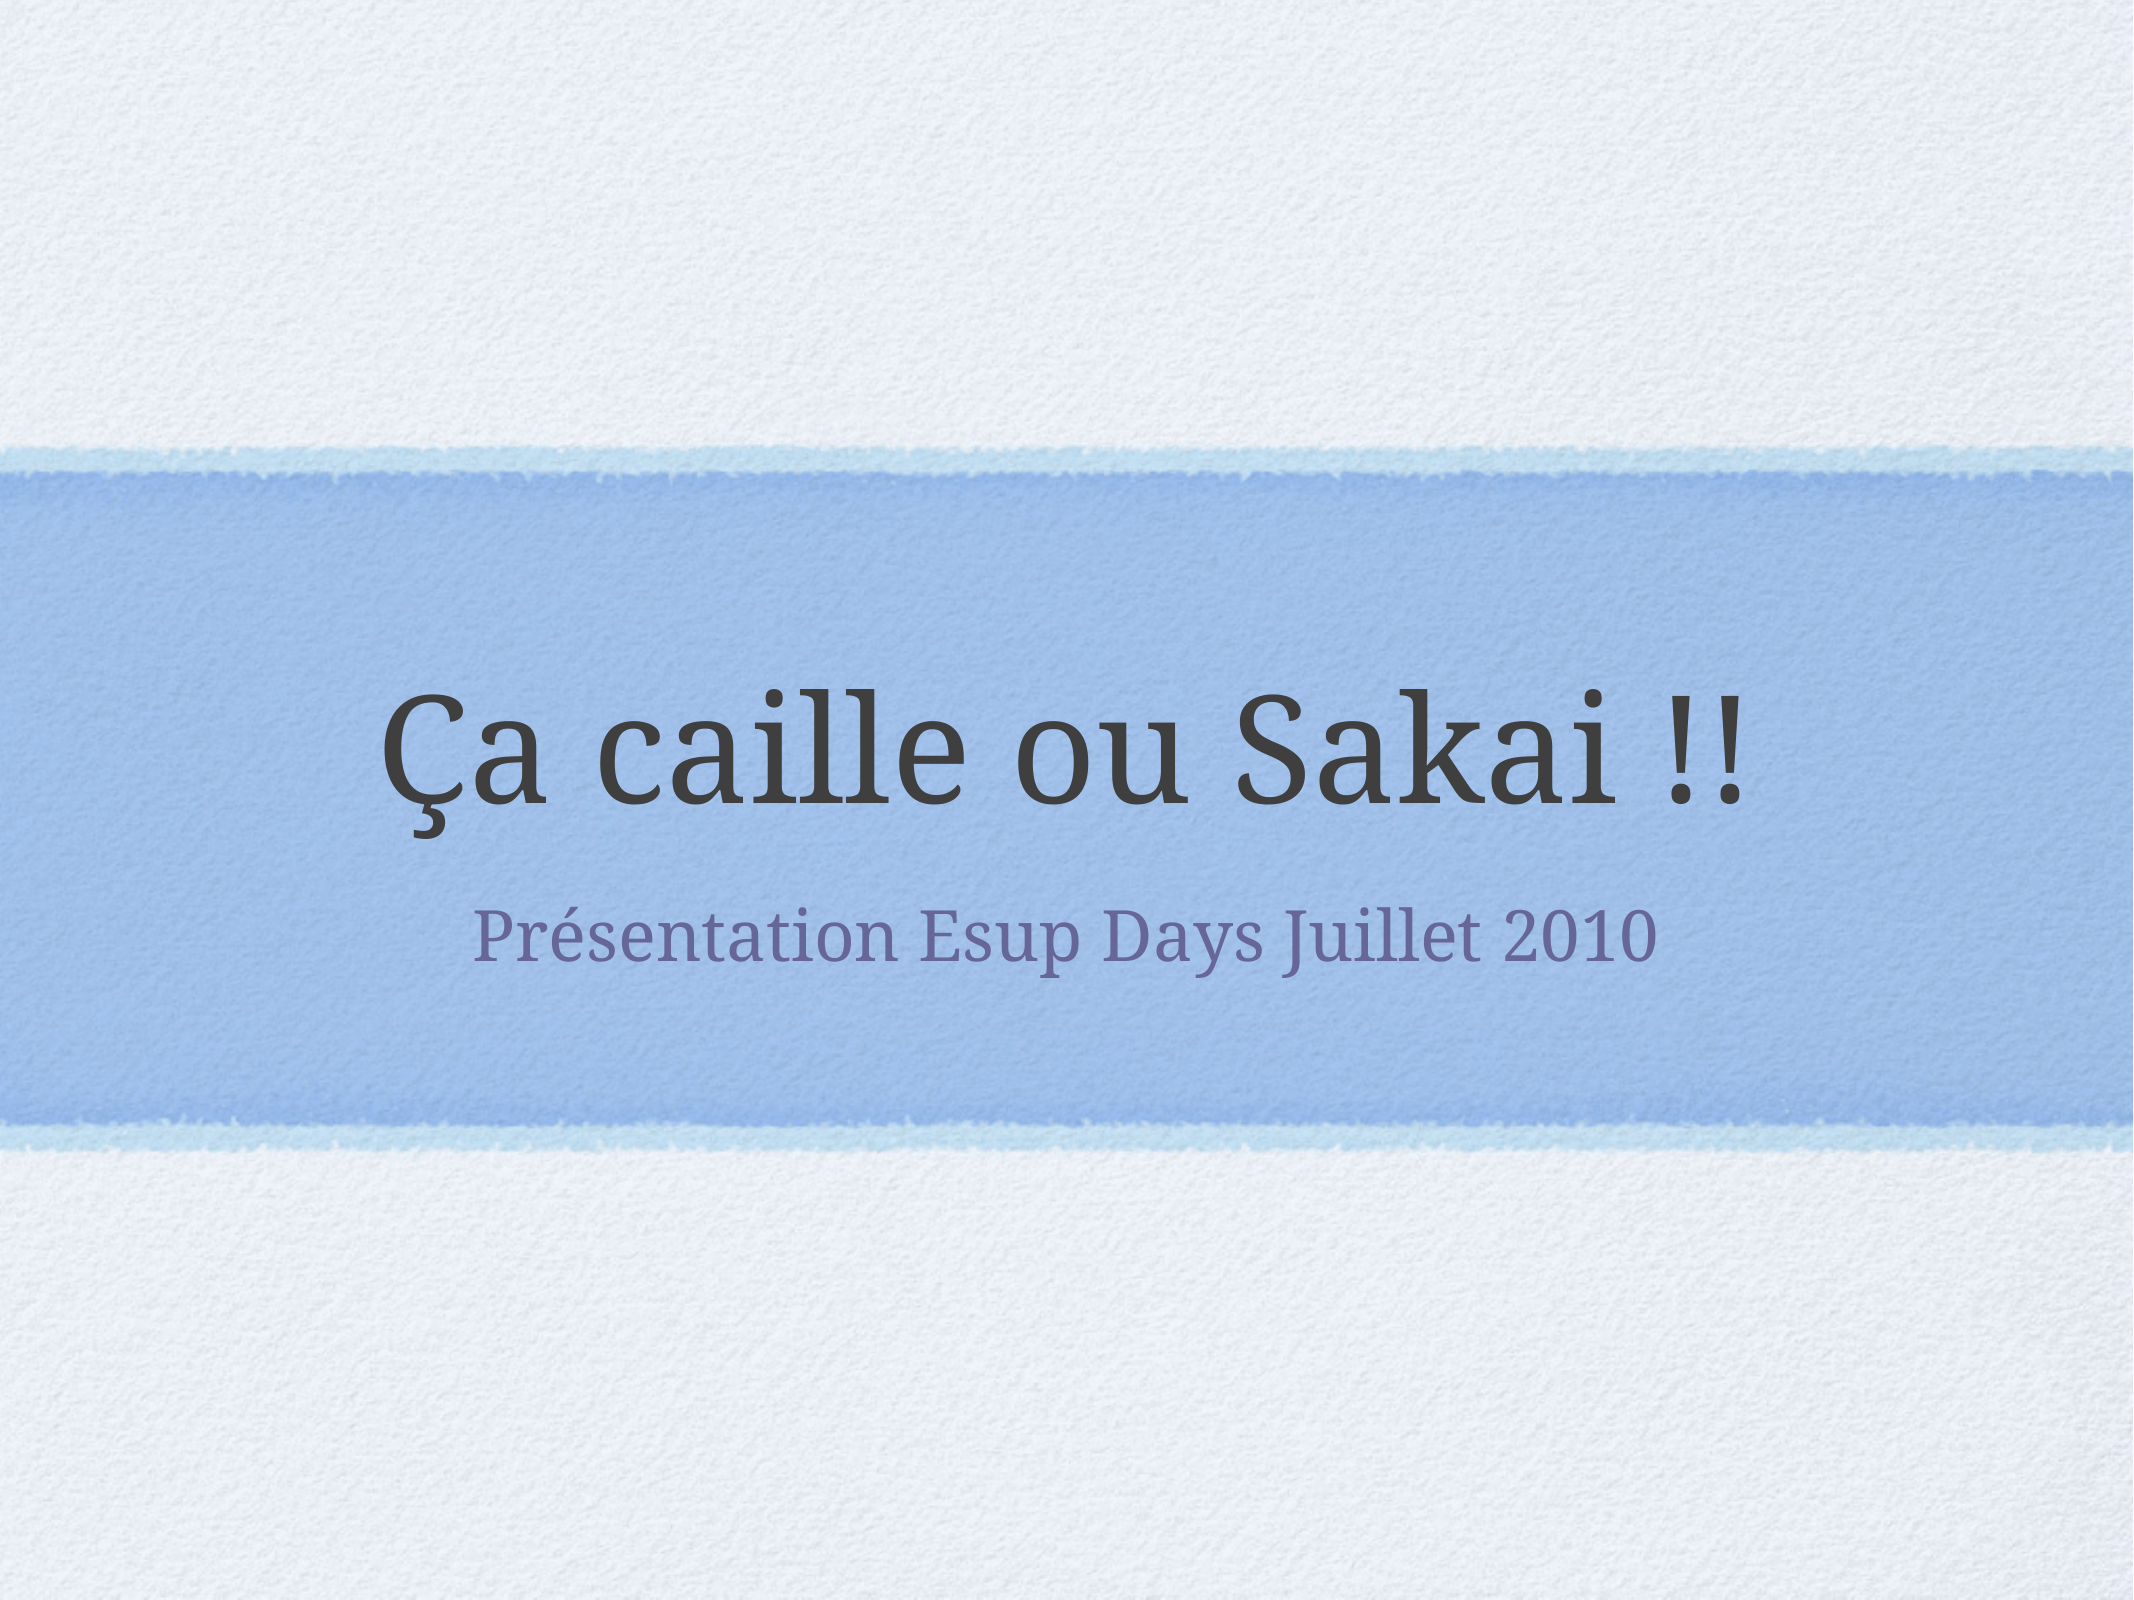

# Ça caille ou Sakai !!
Présentation Esup Days Juillet 2010